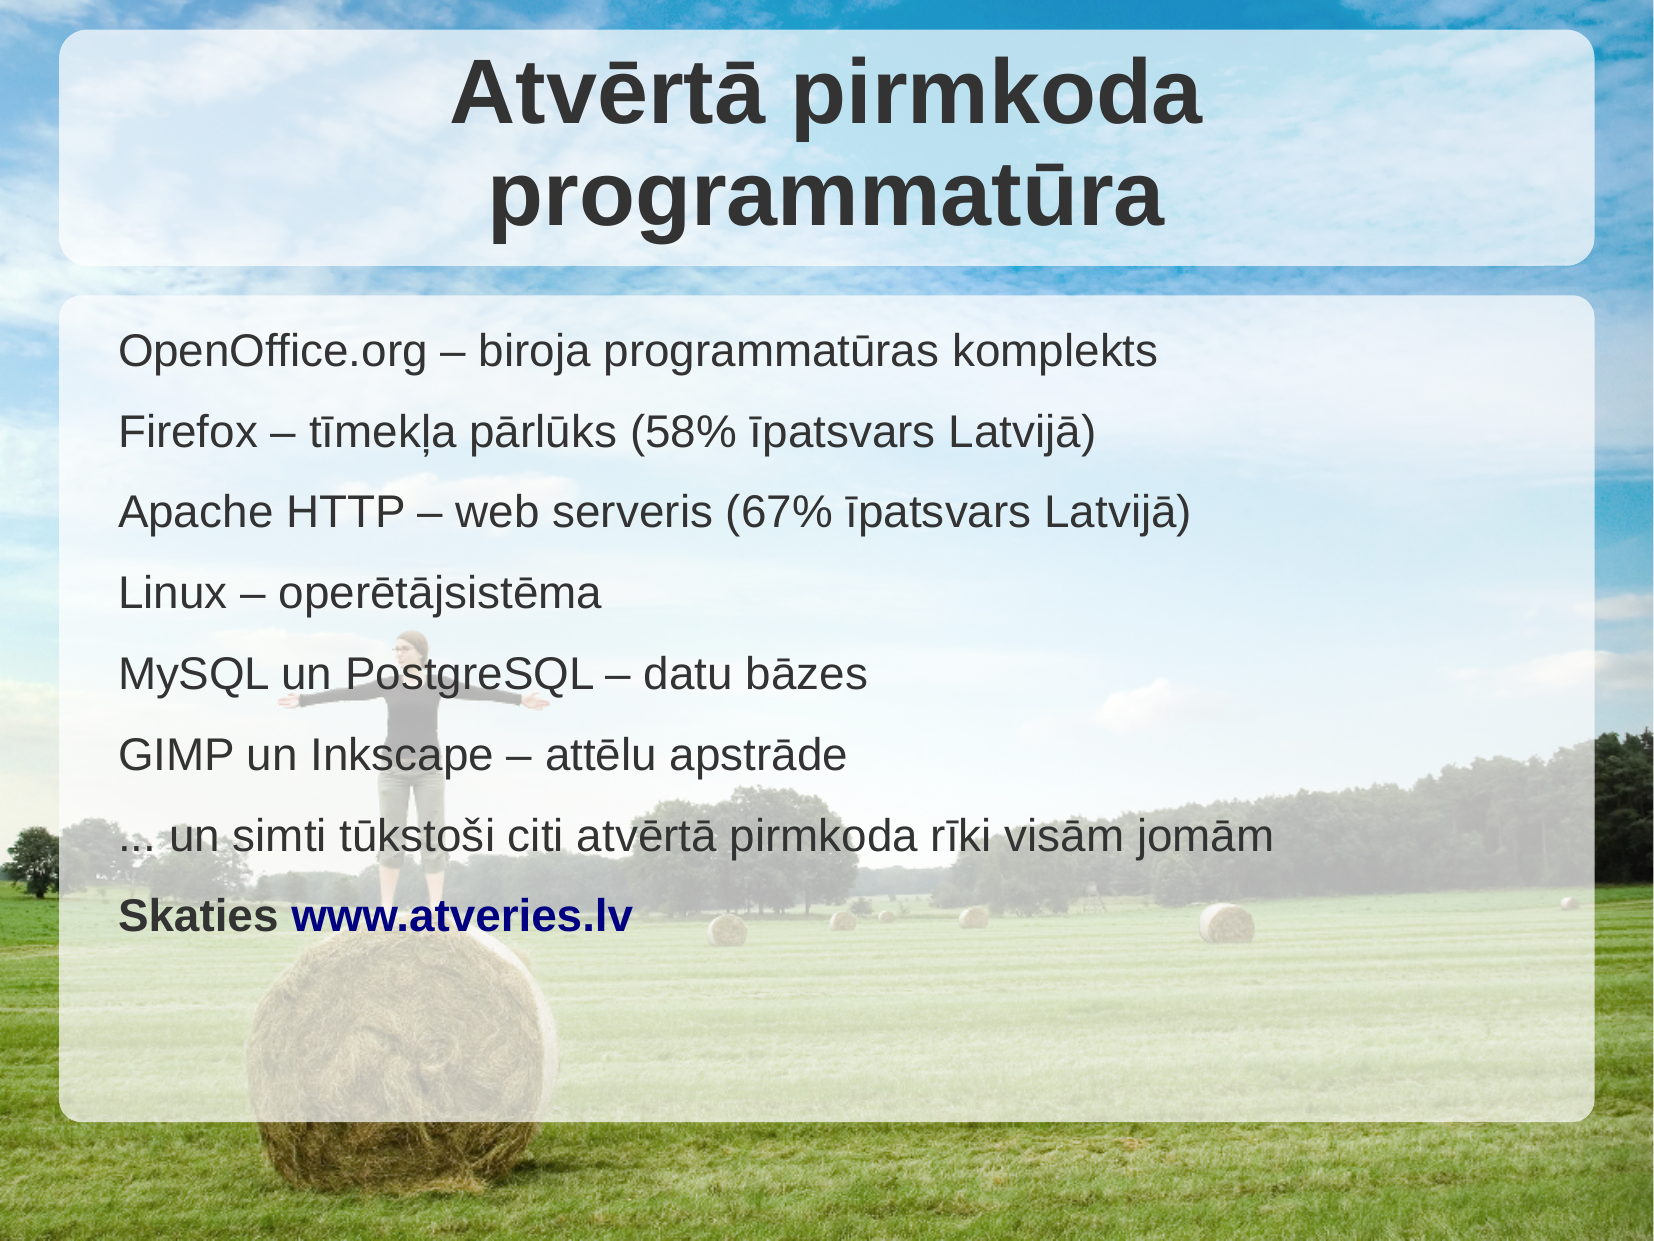

# Atvērtā pirmkoda programmatūra
OpenOffice.org – biroja programmatūras komplekts
Firefox – tīmekļa pārlūks (58% īpatsvars Latvijā)
Apache HTTP – web serveris (67% īpatsvars Latvijā)
Linux – operētājsistēma
MySQL un PostgreSQL – datu bāzes
GIMP un Inkscape – attēlu apstrāde
... un simti tūkstoši citi atvērtā pirmkoda rīki visām jomām
Skaties www.atveries.lv